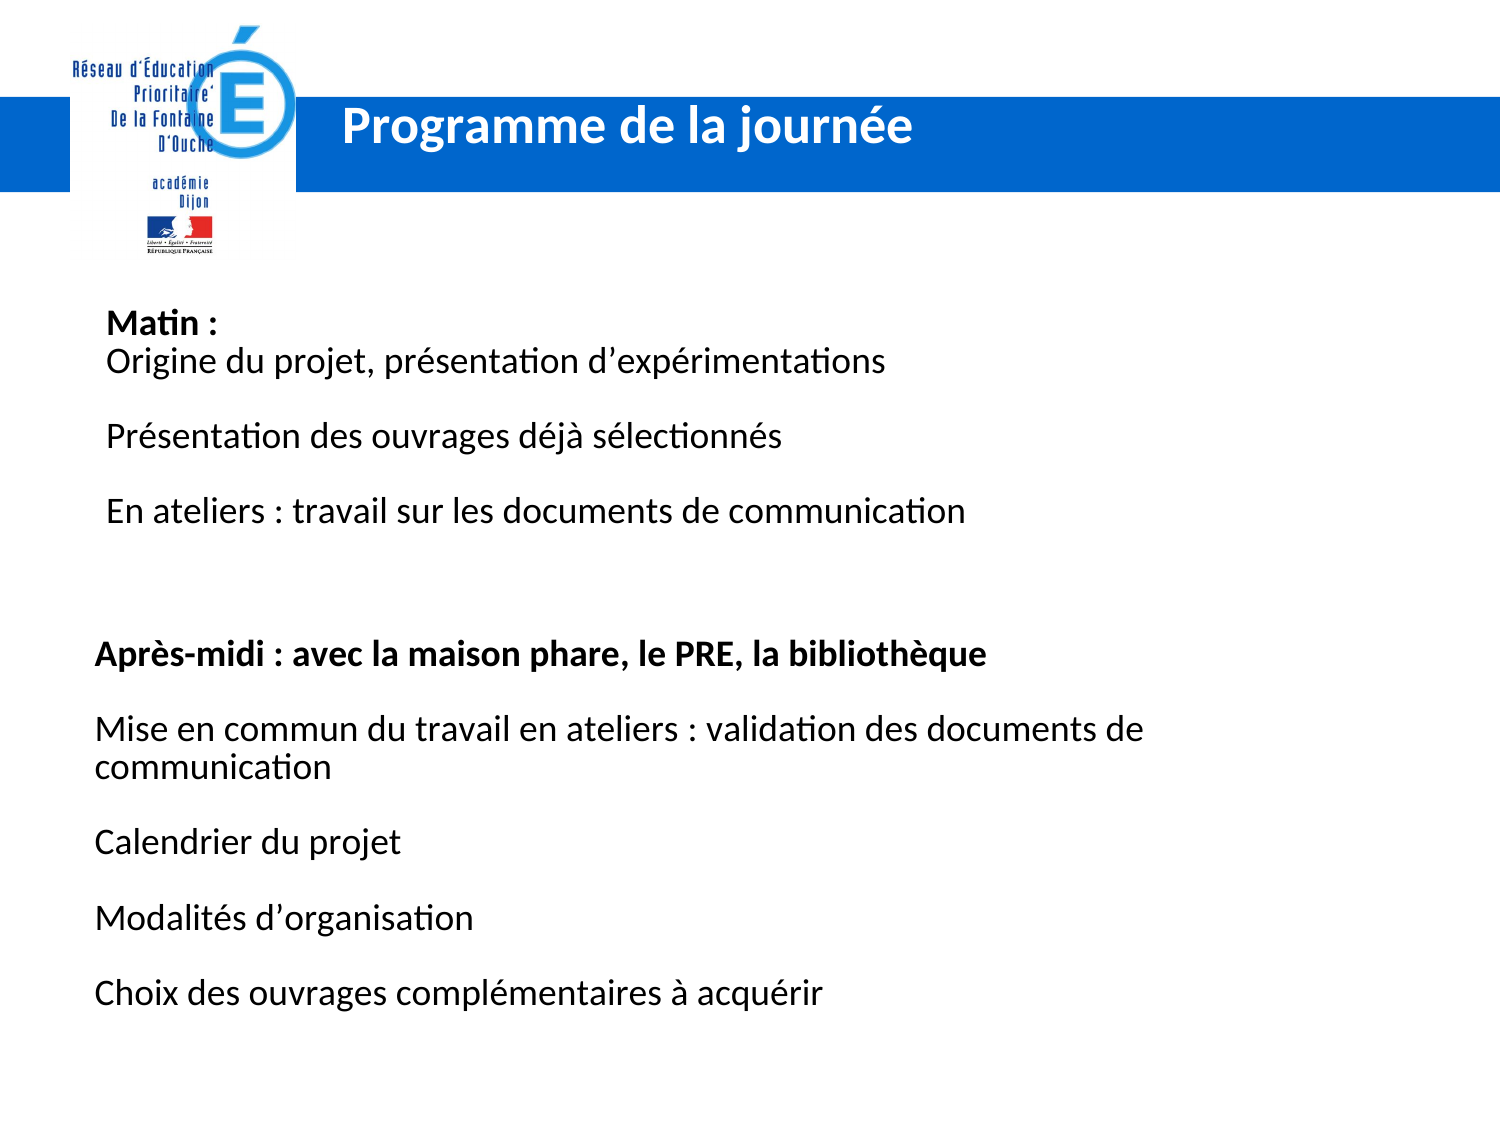

Programme de la journée
Matin :
Origine du projet, présentation d’expérimentations
Présentation des ouvrages déjà sélectionnés
En ateliers : travail sur les documents de communication
Après-midi : avec la maison phare, le PRE, la bibliothèque
Mise en commun du travail en ateliers : validation des documents de communication
Calendrier du projet
Modalités d’organisation
Choix des ouvrages complémentaires à acquérir